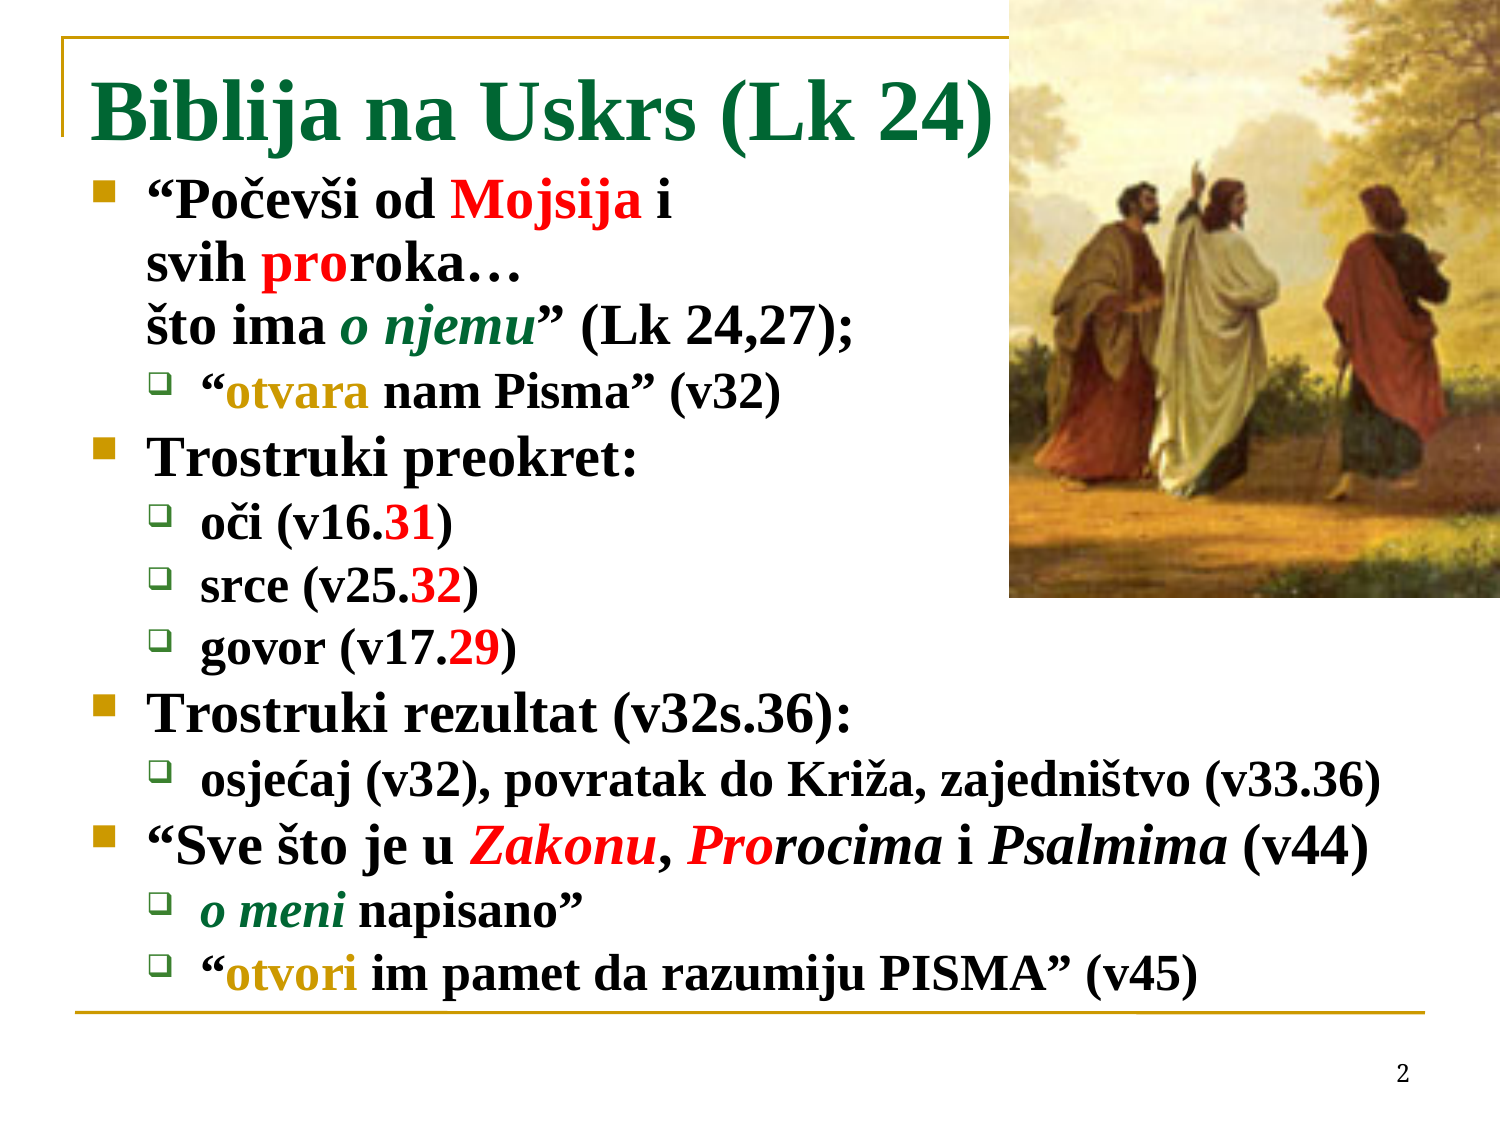

Biblija na Uskrs (Lk 24)
“Počevši od Mojsija i
svih proroka…
što ima o njemu” (Lk 24,27);
“otvara nam Pisma” (v32)
Trostruki preokret:
oči (v16.31)
srce (v25.32)
govor (v17.29)
Trostruki rezultat (v32s.36):
osjećaj (v32), povratak do Križa, zajedništvo (v33.36)
“Sve što je u Zakonu, Prorocima i Psalmima (v44)
o meni napisano”
“otvori im pamet da razumiju PISMA” (v45)